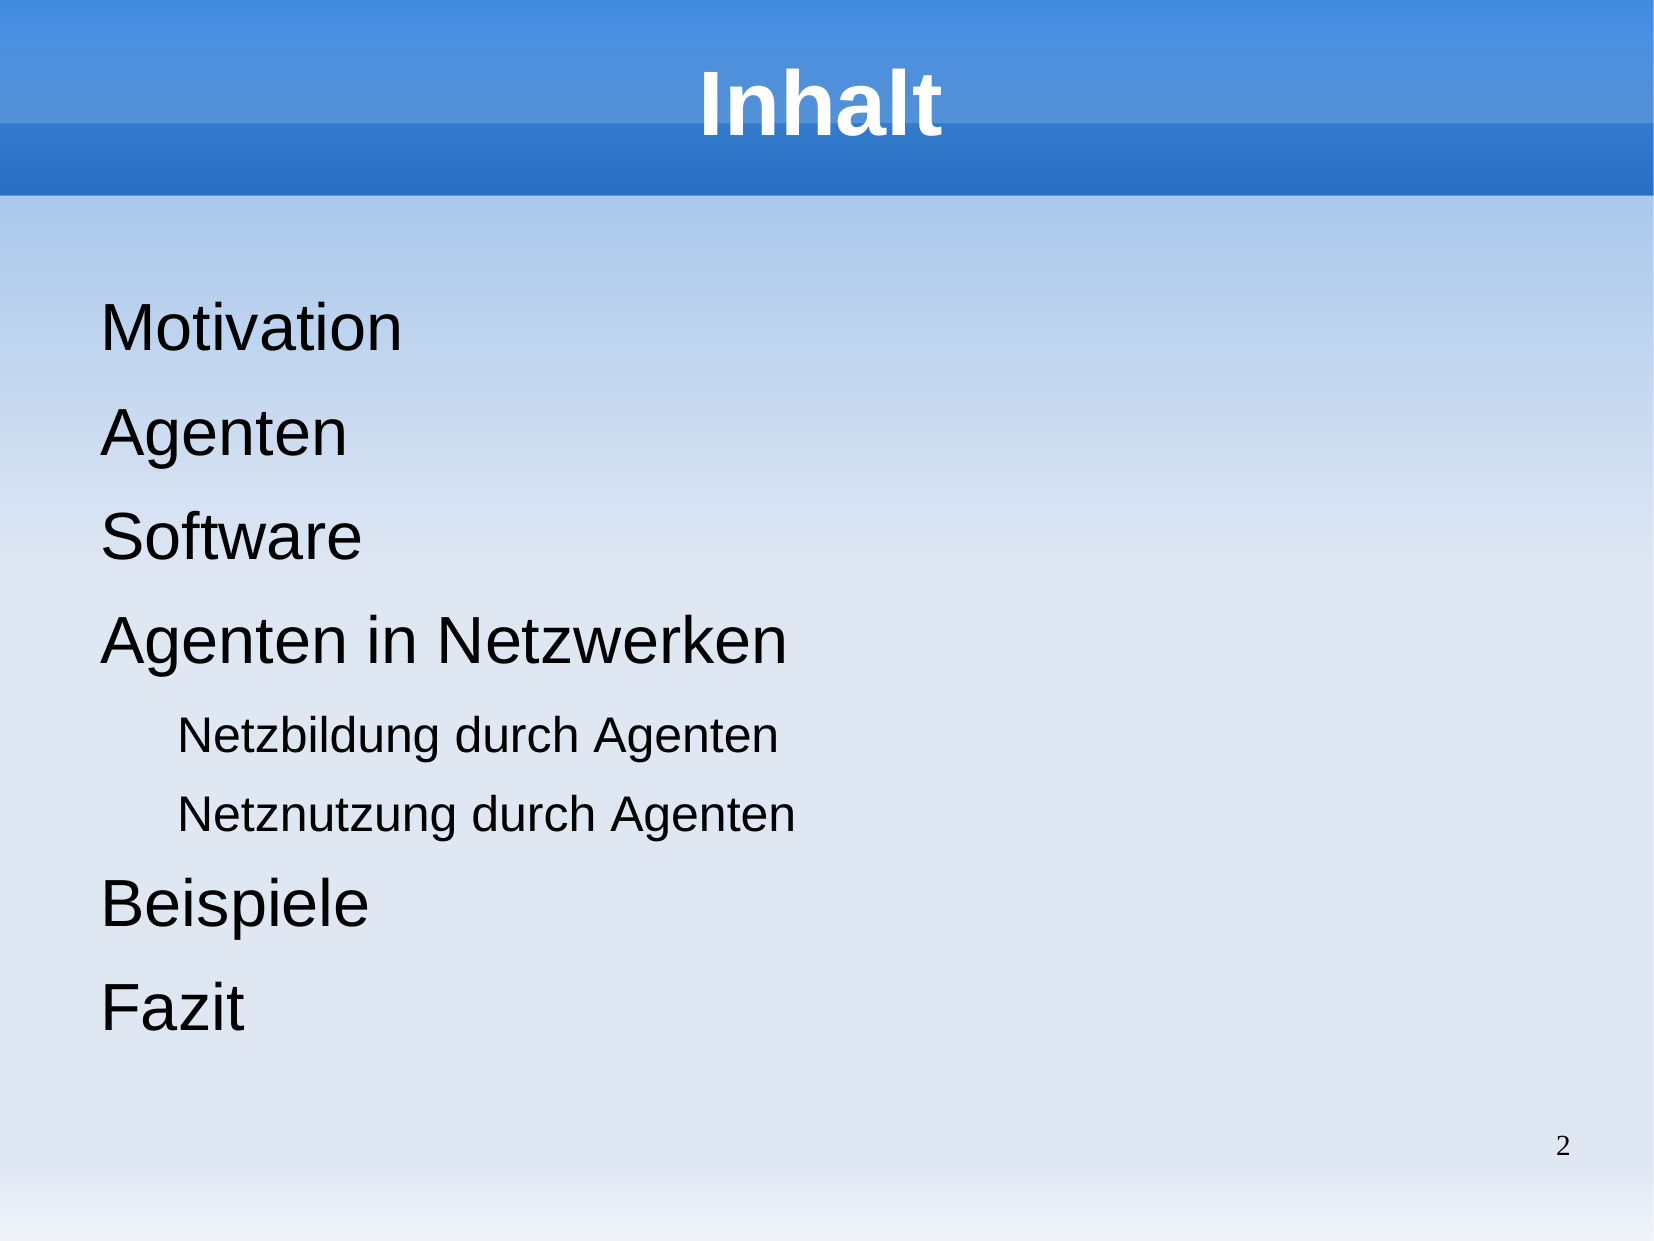

# Inhalt
Motivation
Agenten
Software
Agenten in Netzwerken
Netzbildung durch Agenten
Netznutzung durch Agenten
Beispiele
Fazit
2